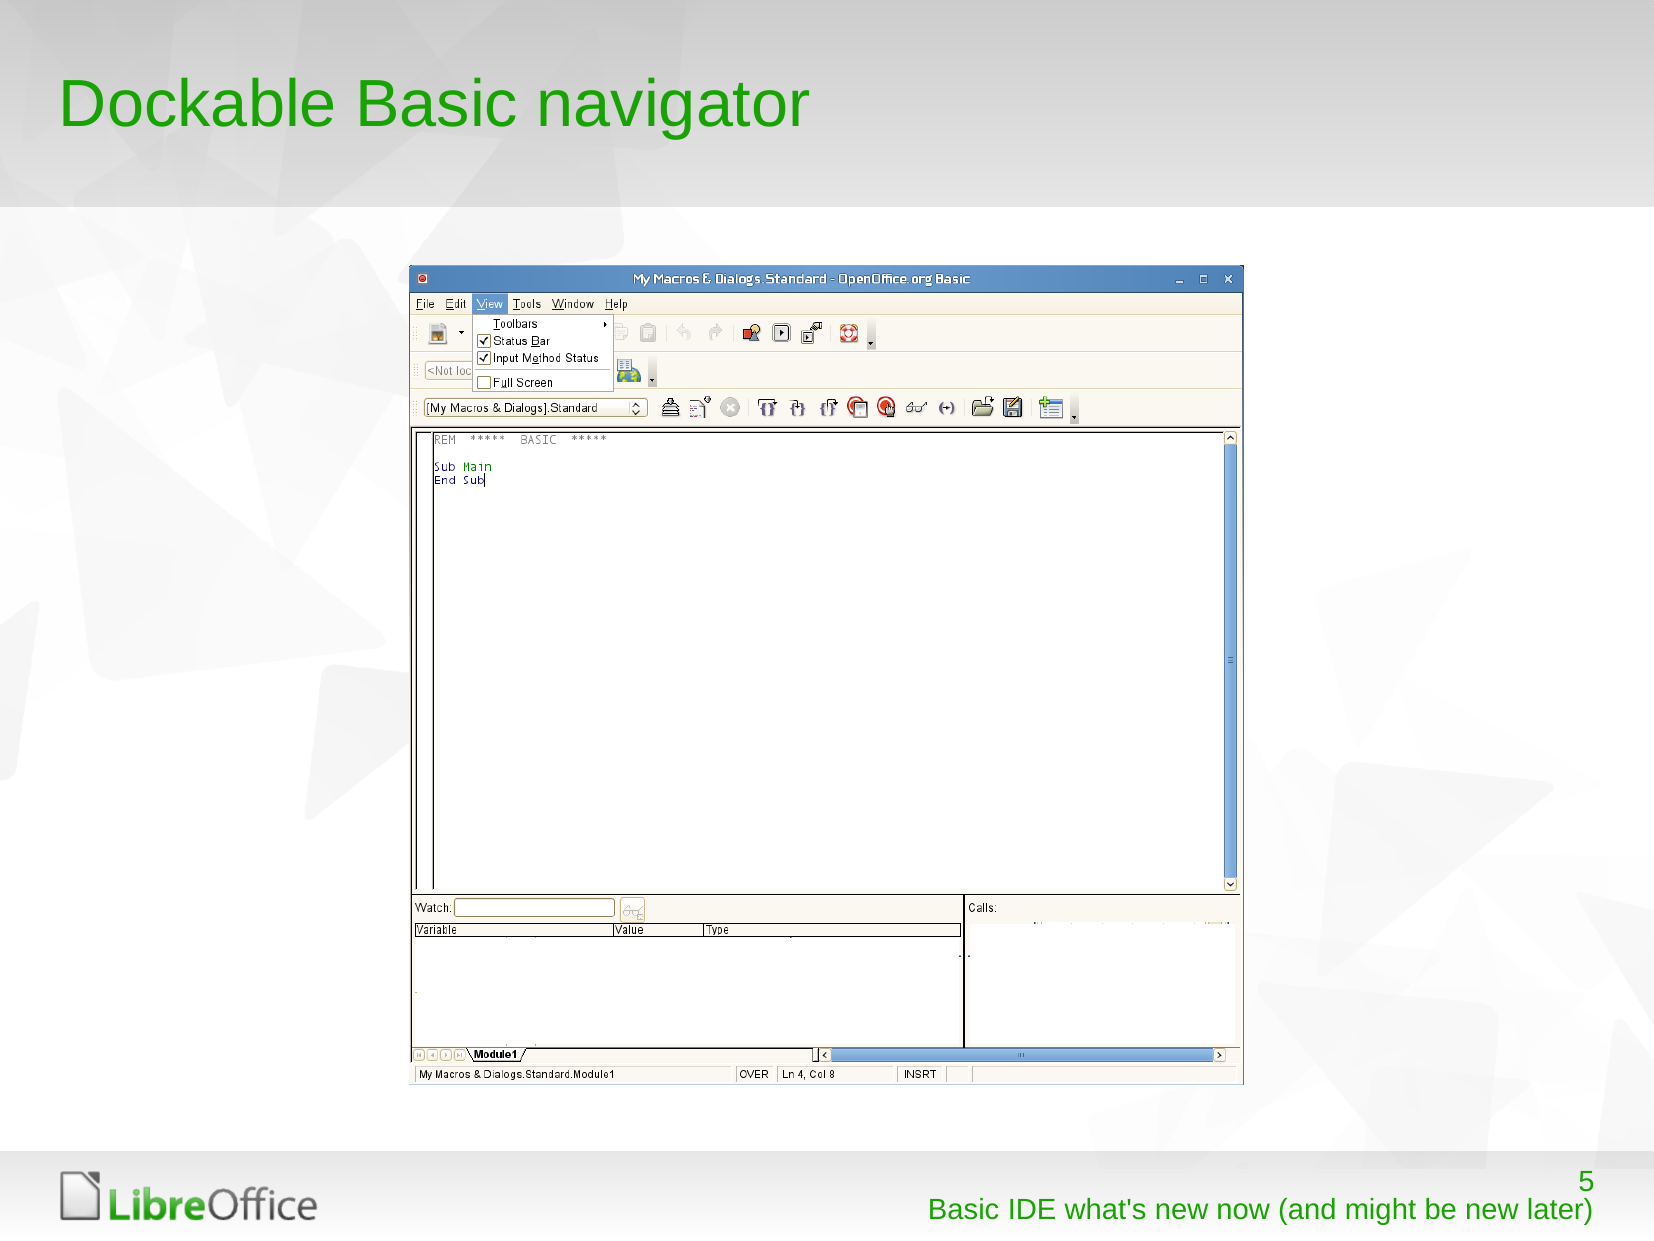

# Dockable Basic navigator
5
Basic IDE what's new now (and might be new later)